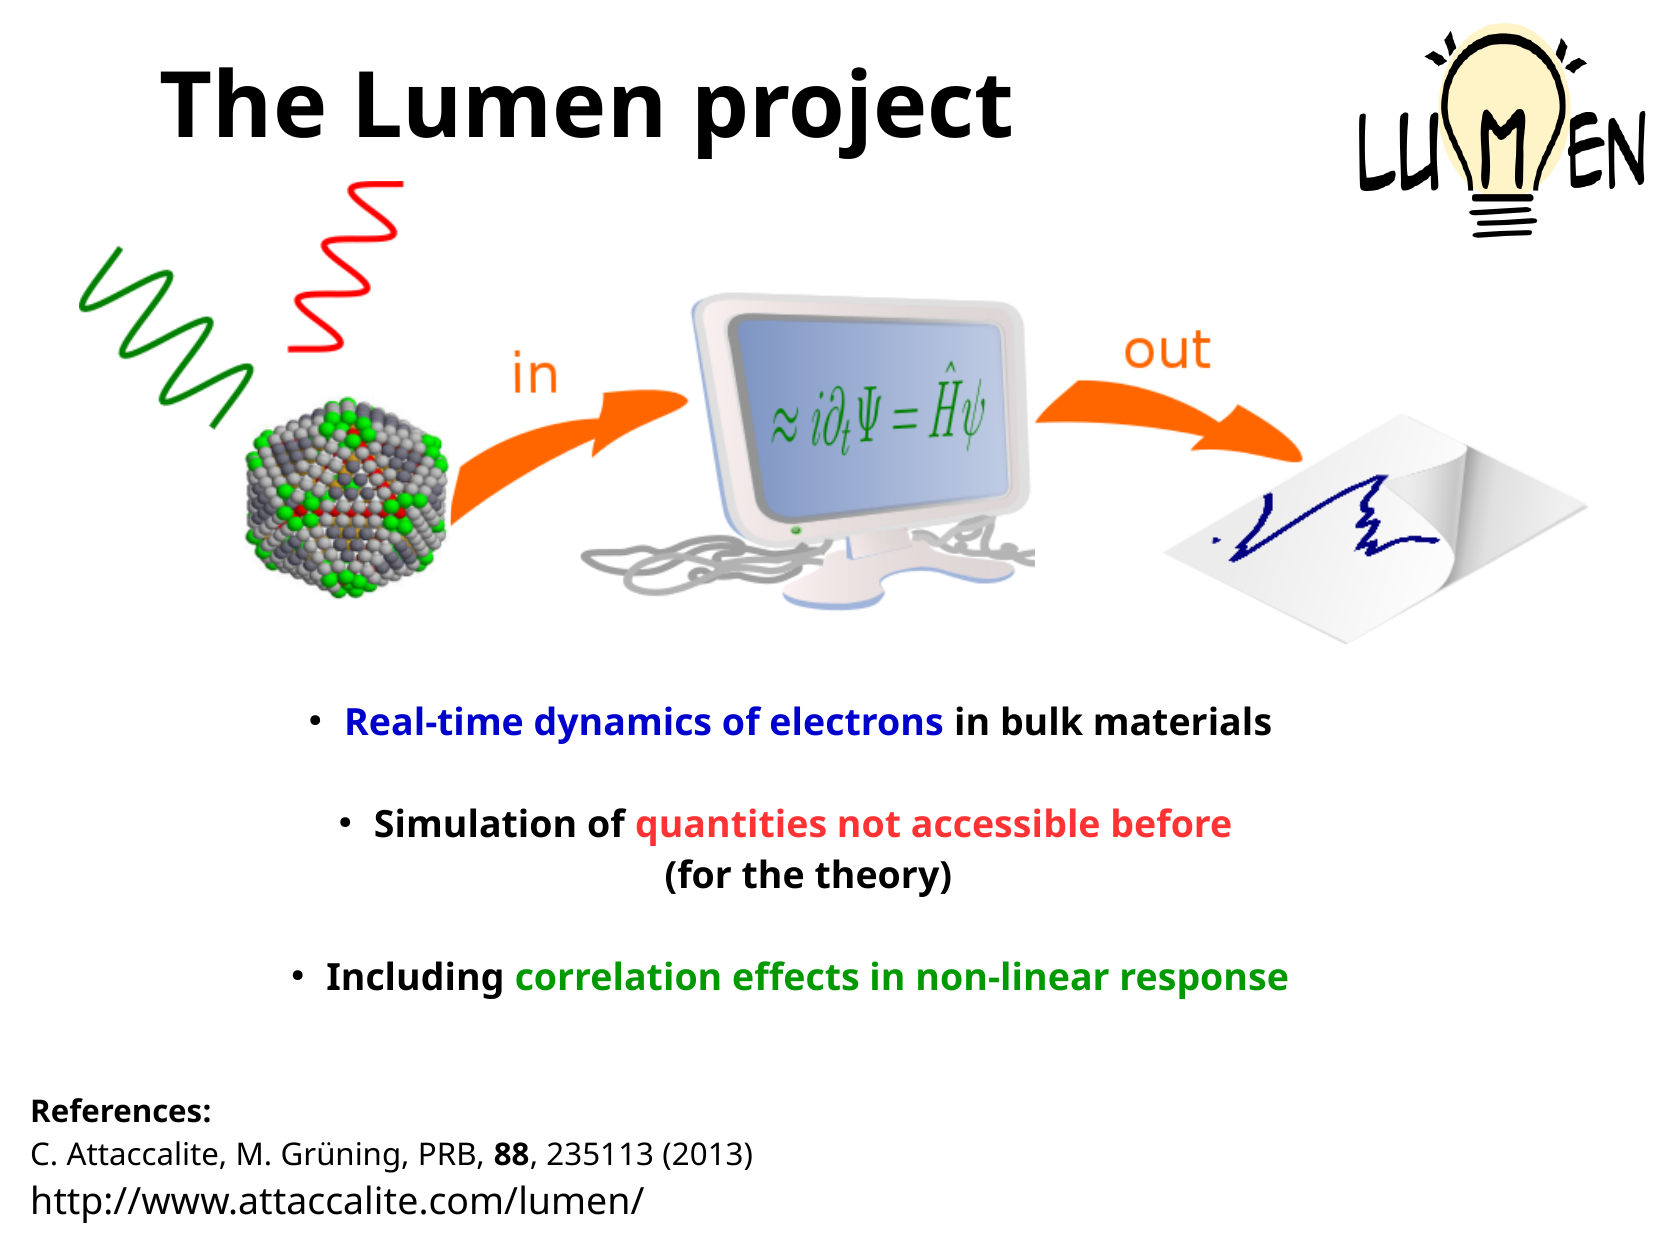

# The Lumen project
Real-time dynamics of electrons in bulk materials
Simulation of quantities not accessible before
(for the theory)
Including correlation effects in non-linear response
References:
C. Attaccalite, M. Grüning, PRB, 88, 235113 (2013)
http://www.attaccalite.com/lumen/